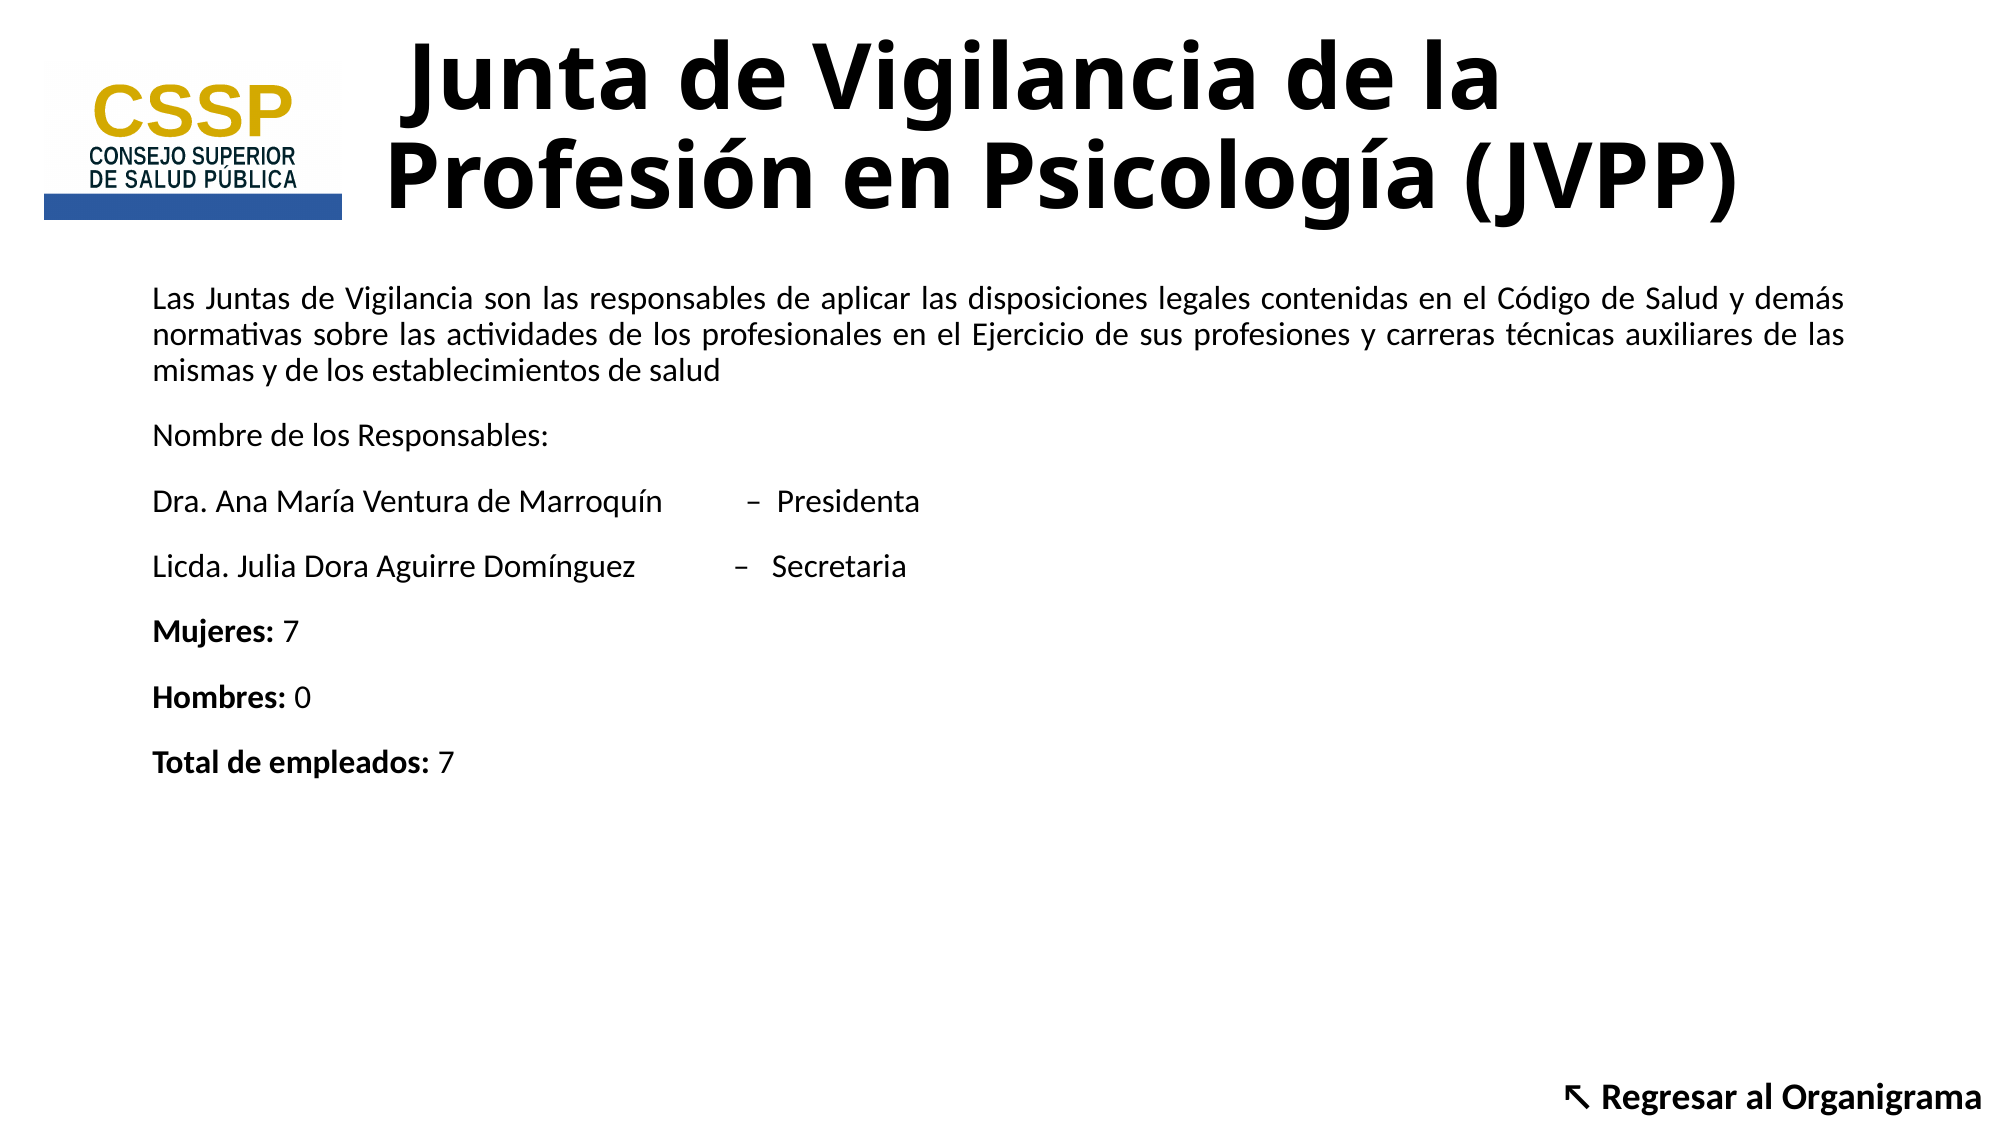

# Junta de Vigilancia de la Profesión en Psicología (JVPP)
Las Juntas de Vigilancia son las responsables de aplicar las disposiciones legales contenidas en el Código de Salud y demás normativas sobre las actividades de los profesionales en el Ejercicio de sus profesiones y carreras técnicas auxiliares de las mismas y de los establecimientos de salud
Nombre de los Responsables:
Dra. Ana María Ventura de Marroquín – Presidenta
Licda. Julia Dora Aguirre Domínguez – Secretaria
Mujeres: 7
Hombres: 0
Total de empleados: 7
↖ Regresar al Organigrama